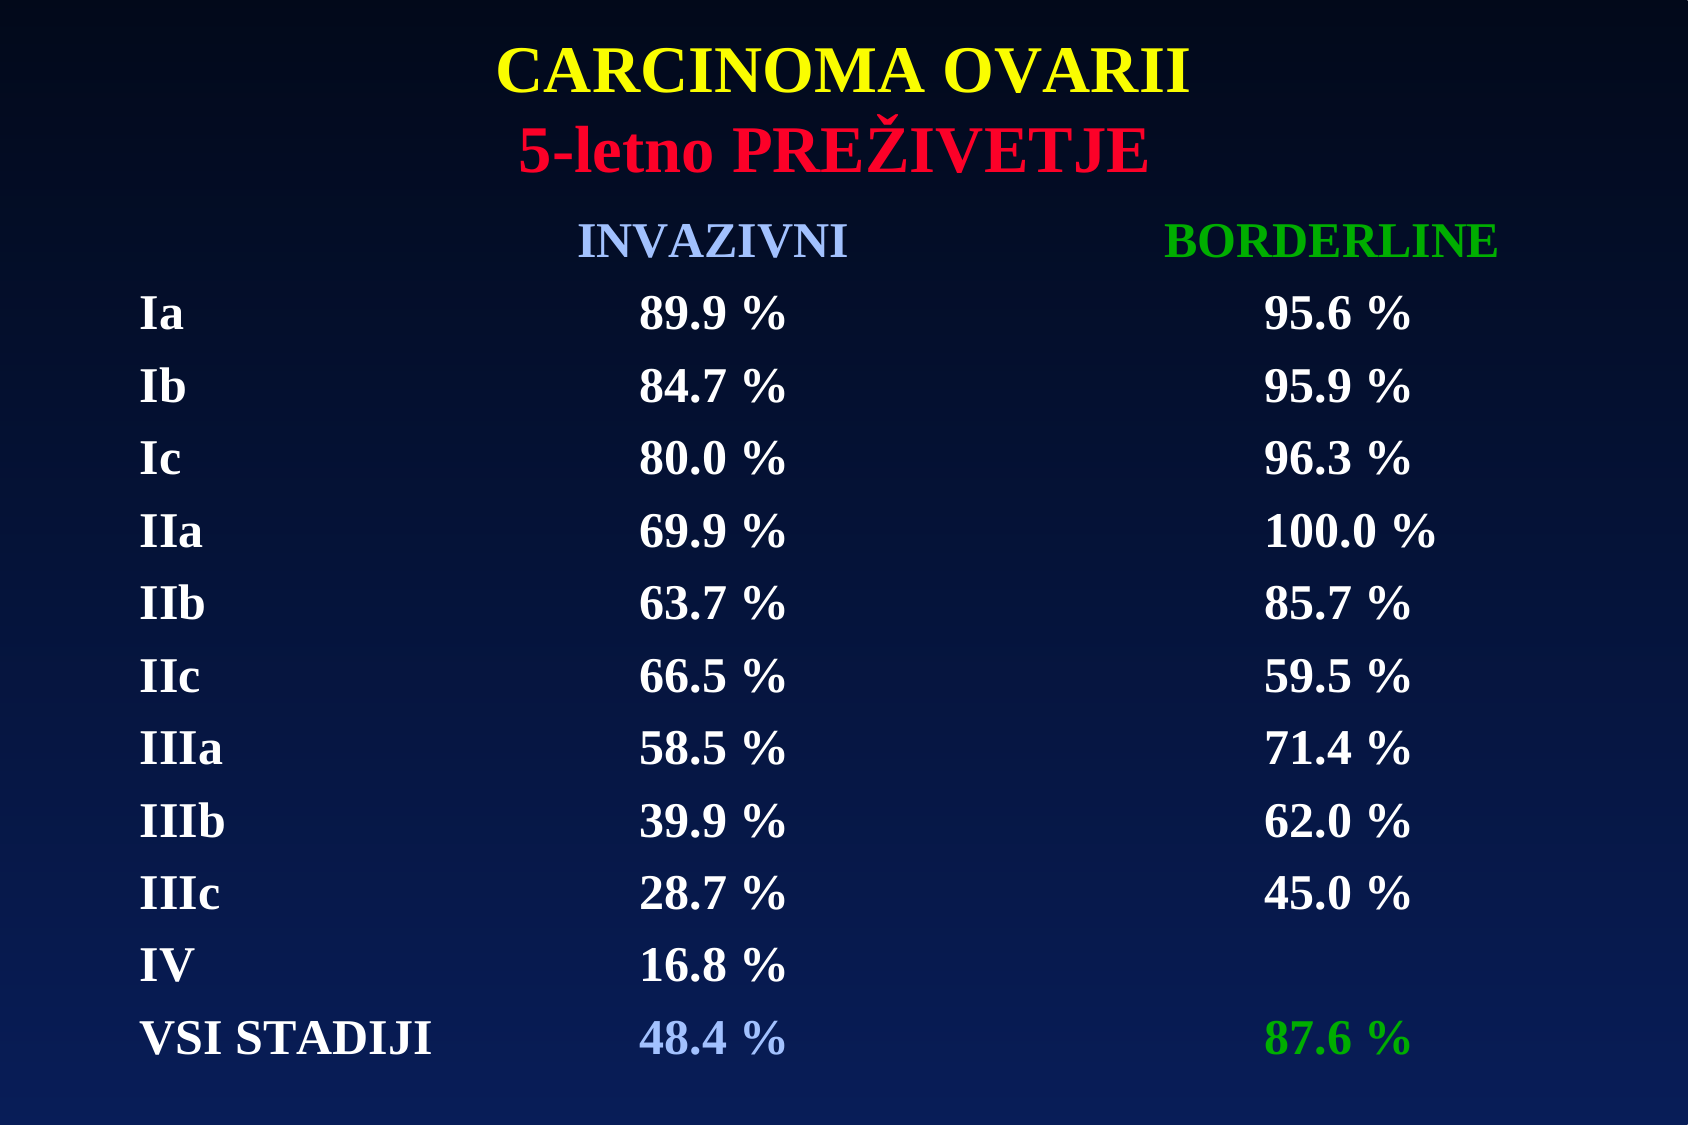

# CARCINOMA OVARII 5-letno PREŽIVETJE
				 INVAZIVNI			 BORDERLINE
Ia					89.9 %				95.6 %
Ib					84.7 %				95.9 %
Ic					80.0 %				96.3 %
IIa				69.9 %				100.0 %
IIb				63.7 %				85.7 %
IIc				66.5 %				59.5 %
IIIa				58.5 %				71.4 %
IIIb				39.9 %				62.0 %
IIIc				28.7 %				45.0 %
IV					16.8 %
VSI STADIJI		48.4 %				87.6 %